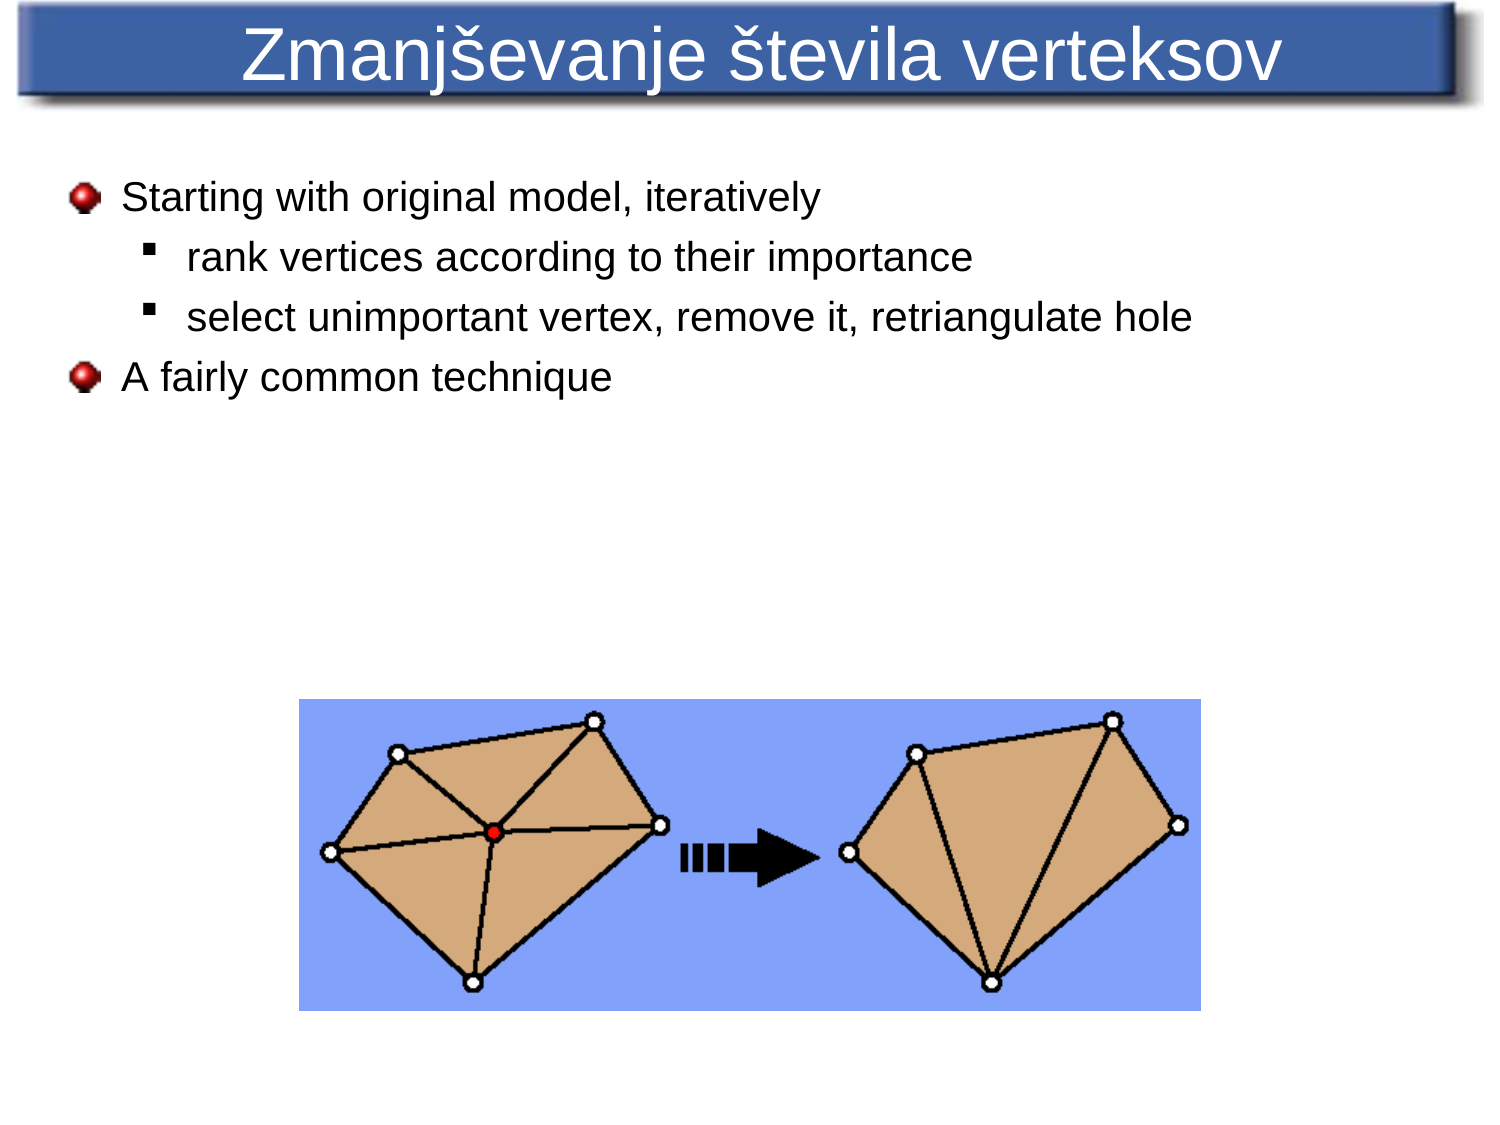

# Zmanjševanje števila verteksov
Starting with original model, iteratively
rank vertices according to their importance
select unimportant vertex, remove it, retriangulate hole
A fairly common technique